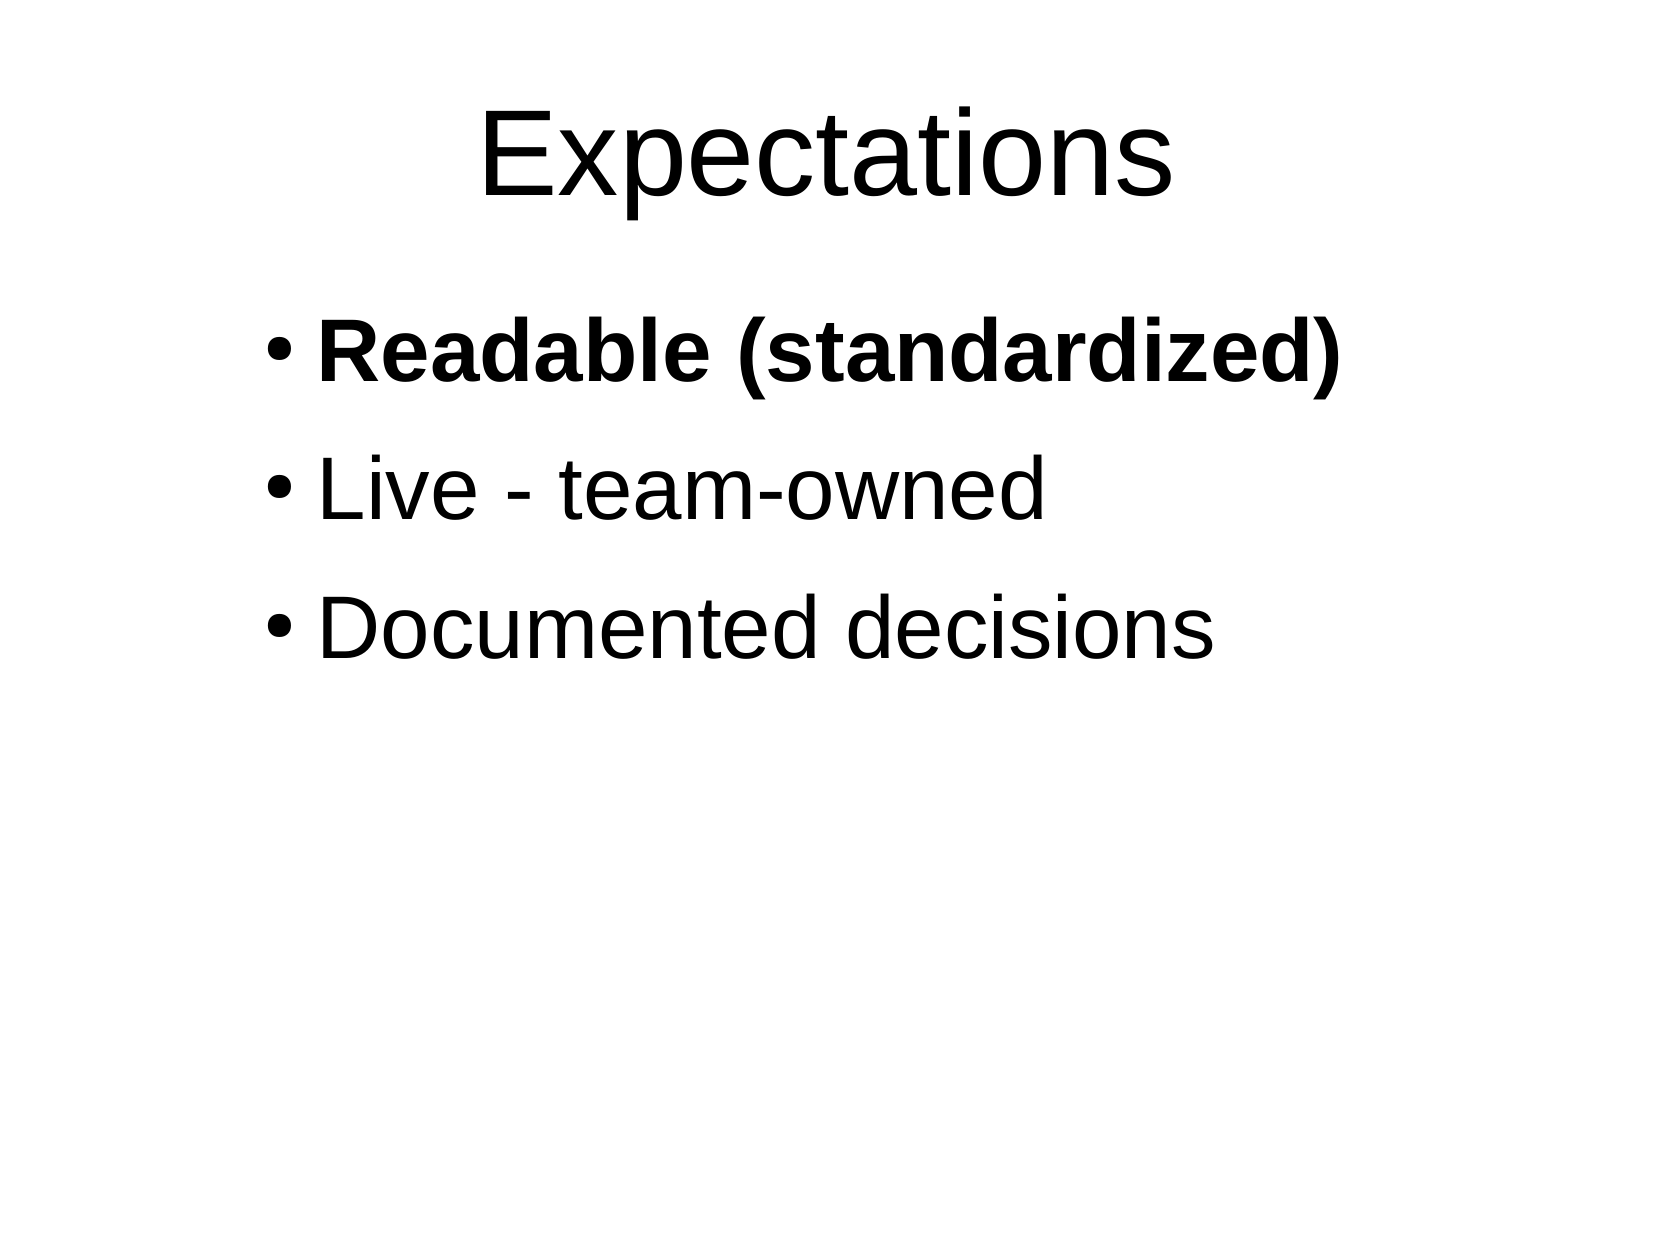

# Expectations
Readable (standardized)
Live - team-owned
Documented decisions